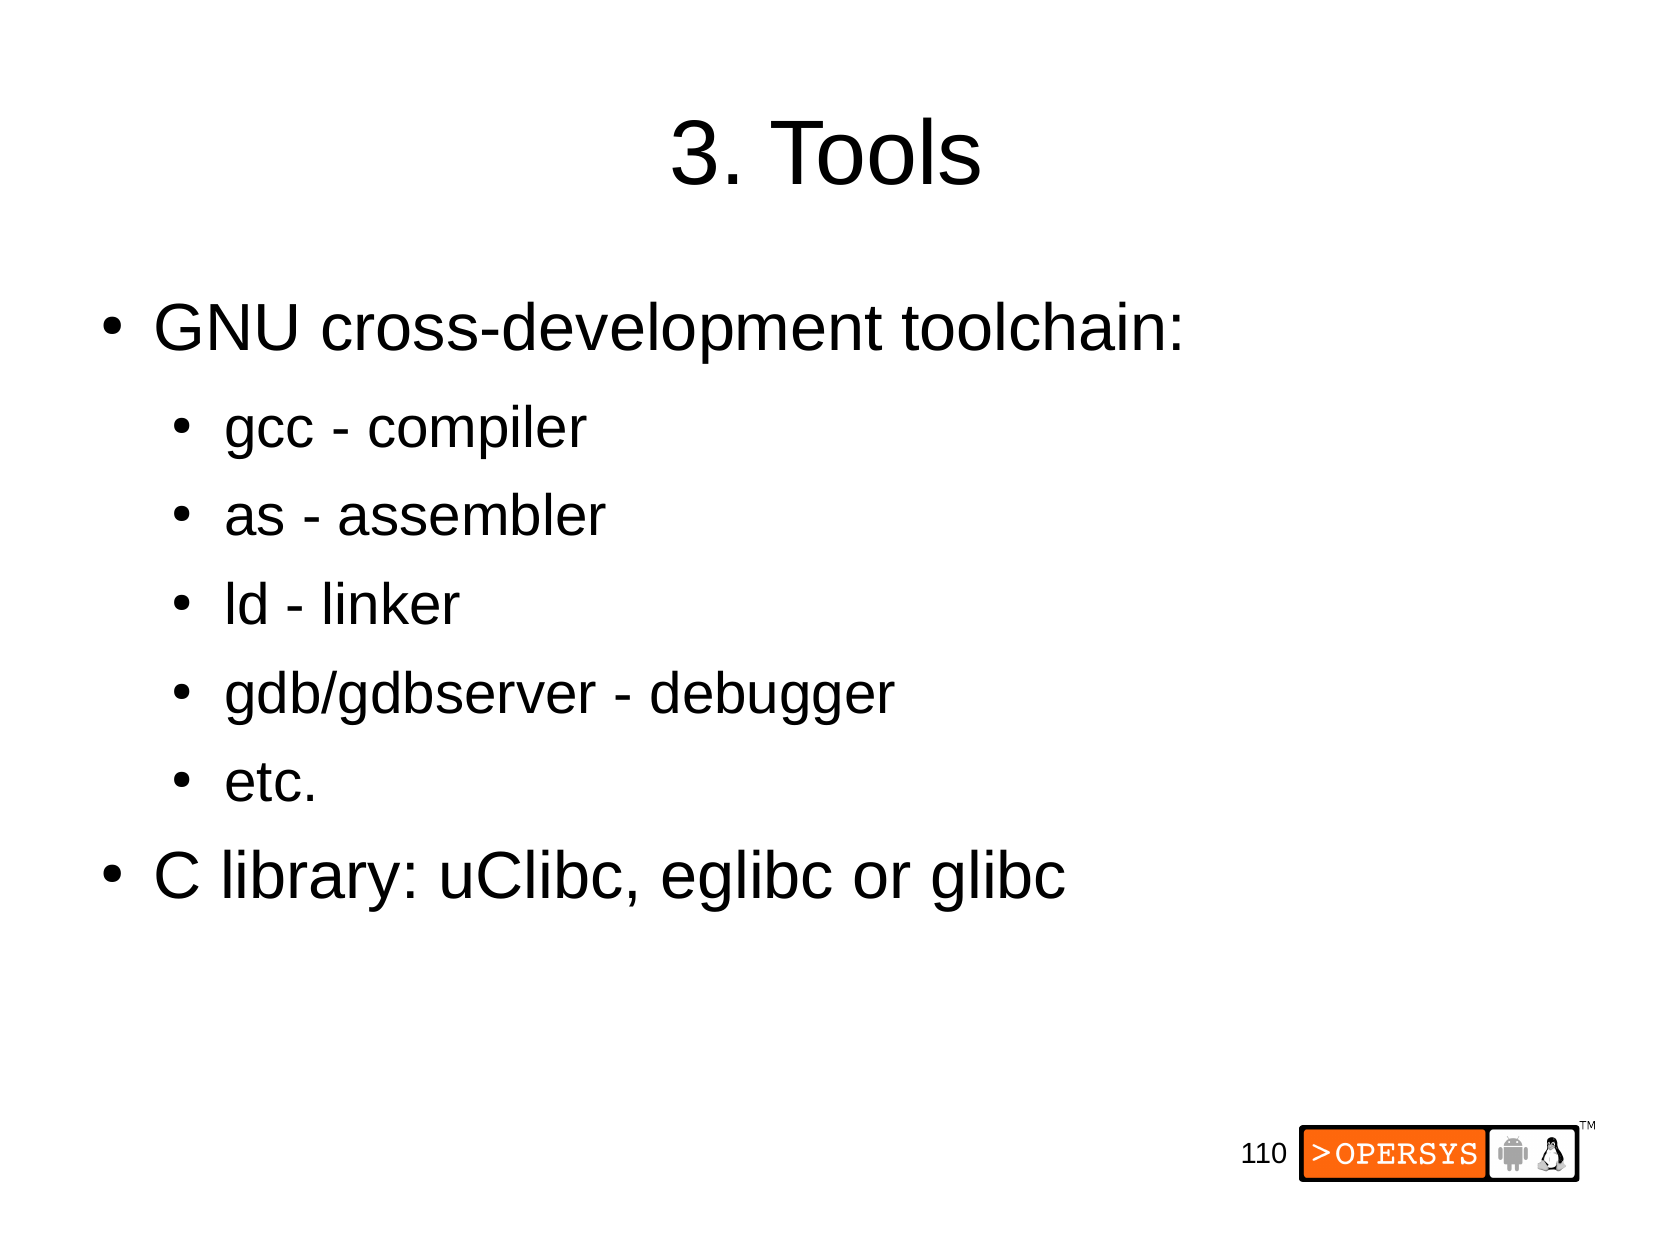

# 3. Tools
GNU cross-development toolchain:
gcc - compiler
as - assembler
ld - linker
gdb/gdbserver - debugger
etc.
C library: uClibc, eglibc or glibc